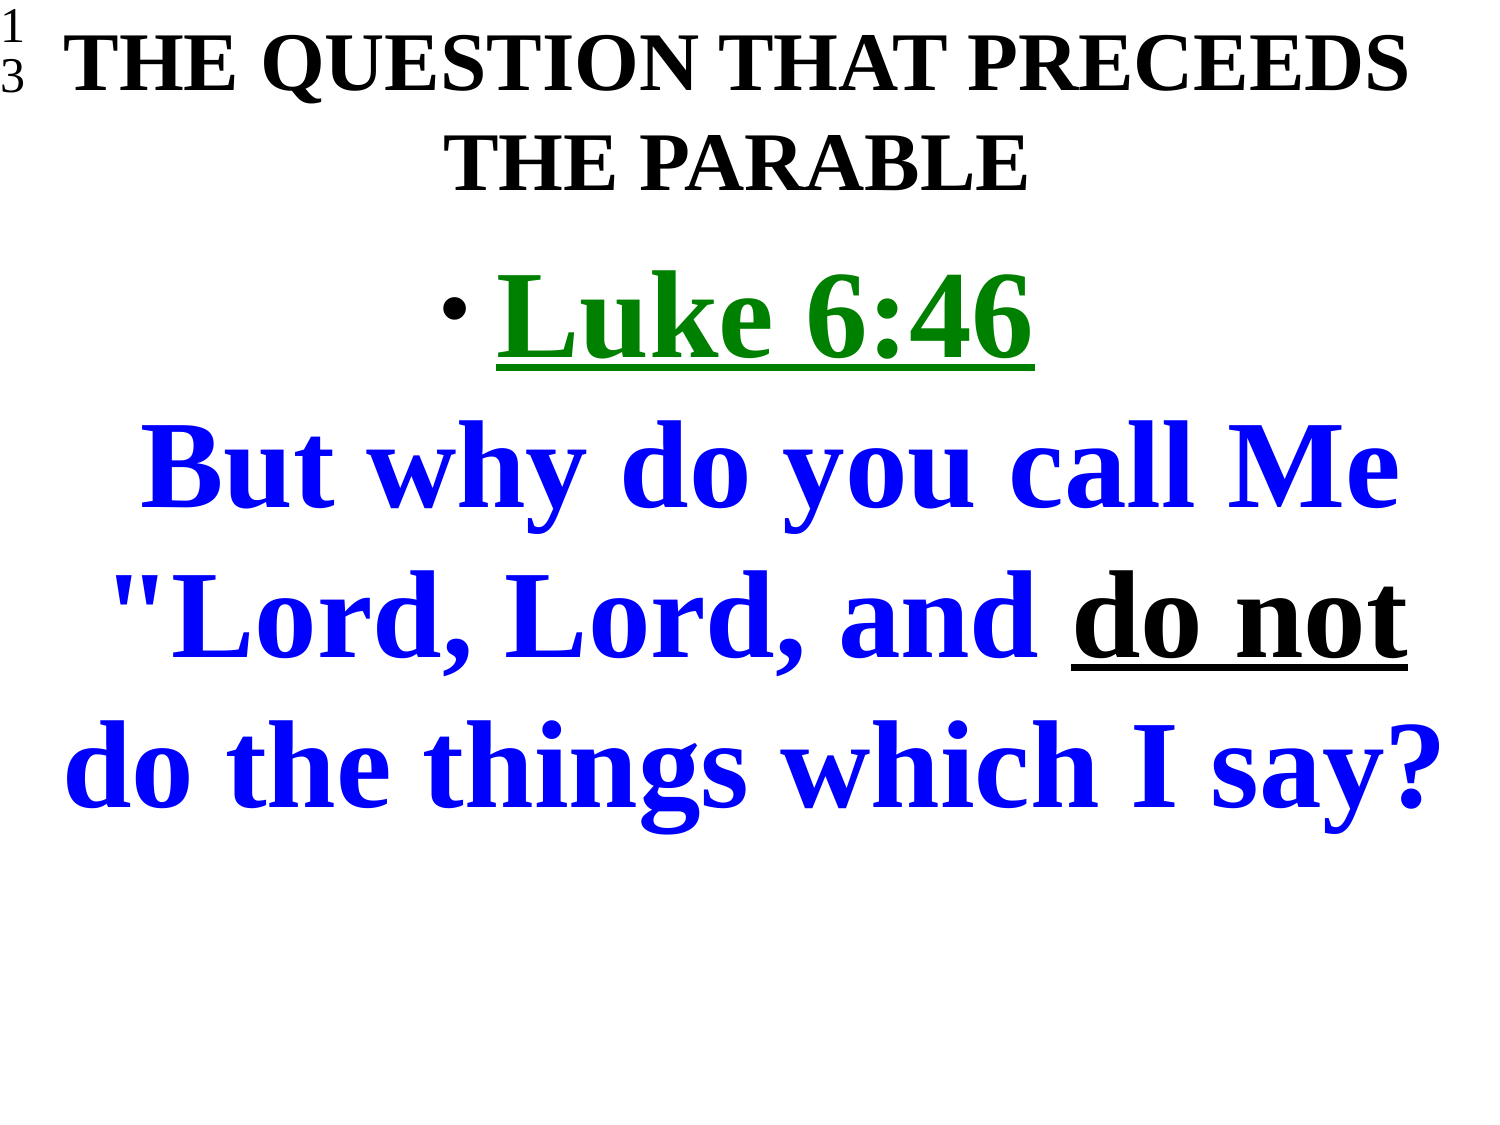

THE QUESTION THAT PRECEEDS THE PARABLE
 Luke 6:46
 But why do you call Me "Lord, Lord, and do not do the things which I say?